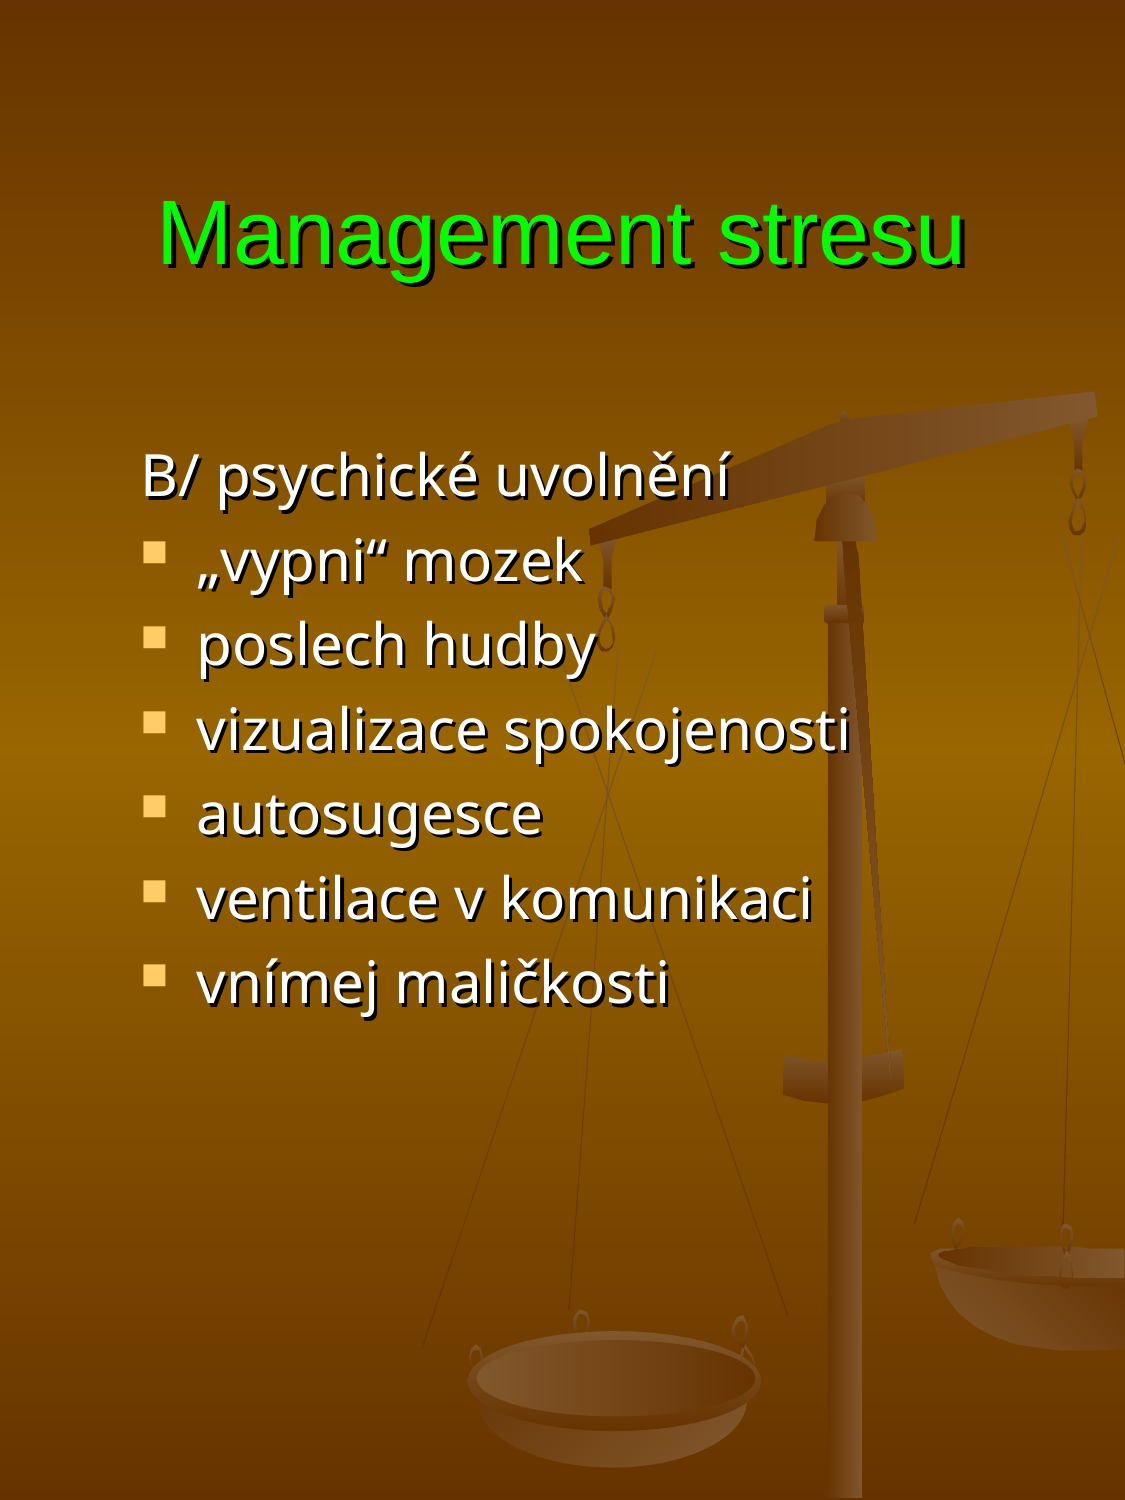

# Management stresu
B/ psychické uvolnění
„vypni“ mozek
poslech hudby
vizualizace spokojenosti
autosugesce
ventilace v komunikaci
vnímej maličkosti